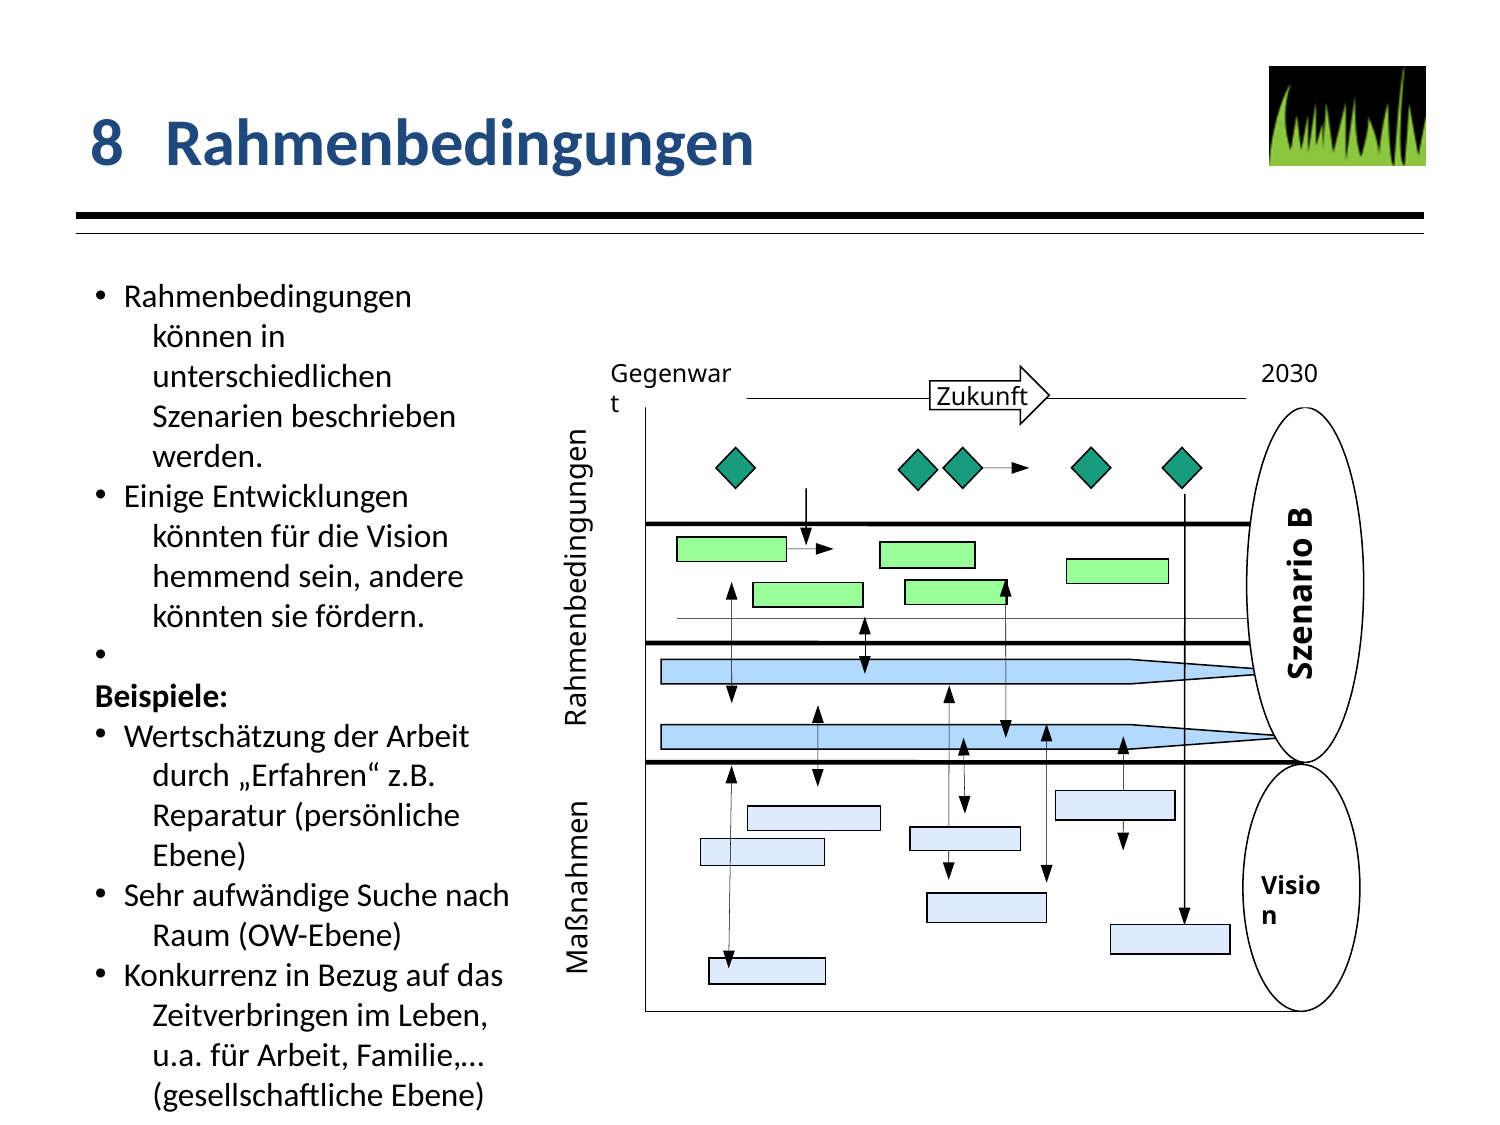

# 8	Rahmenbedingungen
Rahmenbedingungen können in unterschiedlichen Szenarien beschrieben werden.
Einige Entwicklungen könnten für die Vision hemmend sein, andere könnten sie fördern.
Beispiele:
Wertschätzung der Arbeit durch „Erfahren“ z.B. Reparatur (persönliche Ebene)
Sehr aufwändige Suche nach Raum (OW-Ebene)
Konkurrenz in Bezug auf das Zeitverbringen im Leben, u.a. für Arbeit, Familie,… (gesellschaftliche Ebene)
Gegenwart
2030
Zukunft
Rahmenbedingungen
Szenario B
Maßnahmen
Vision